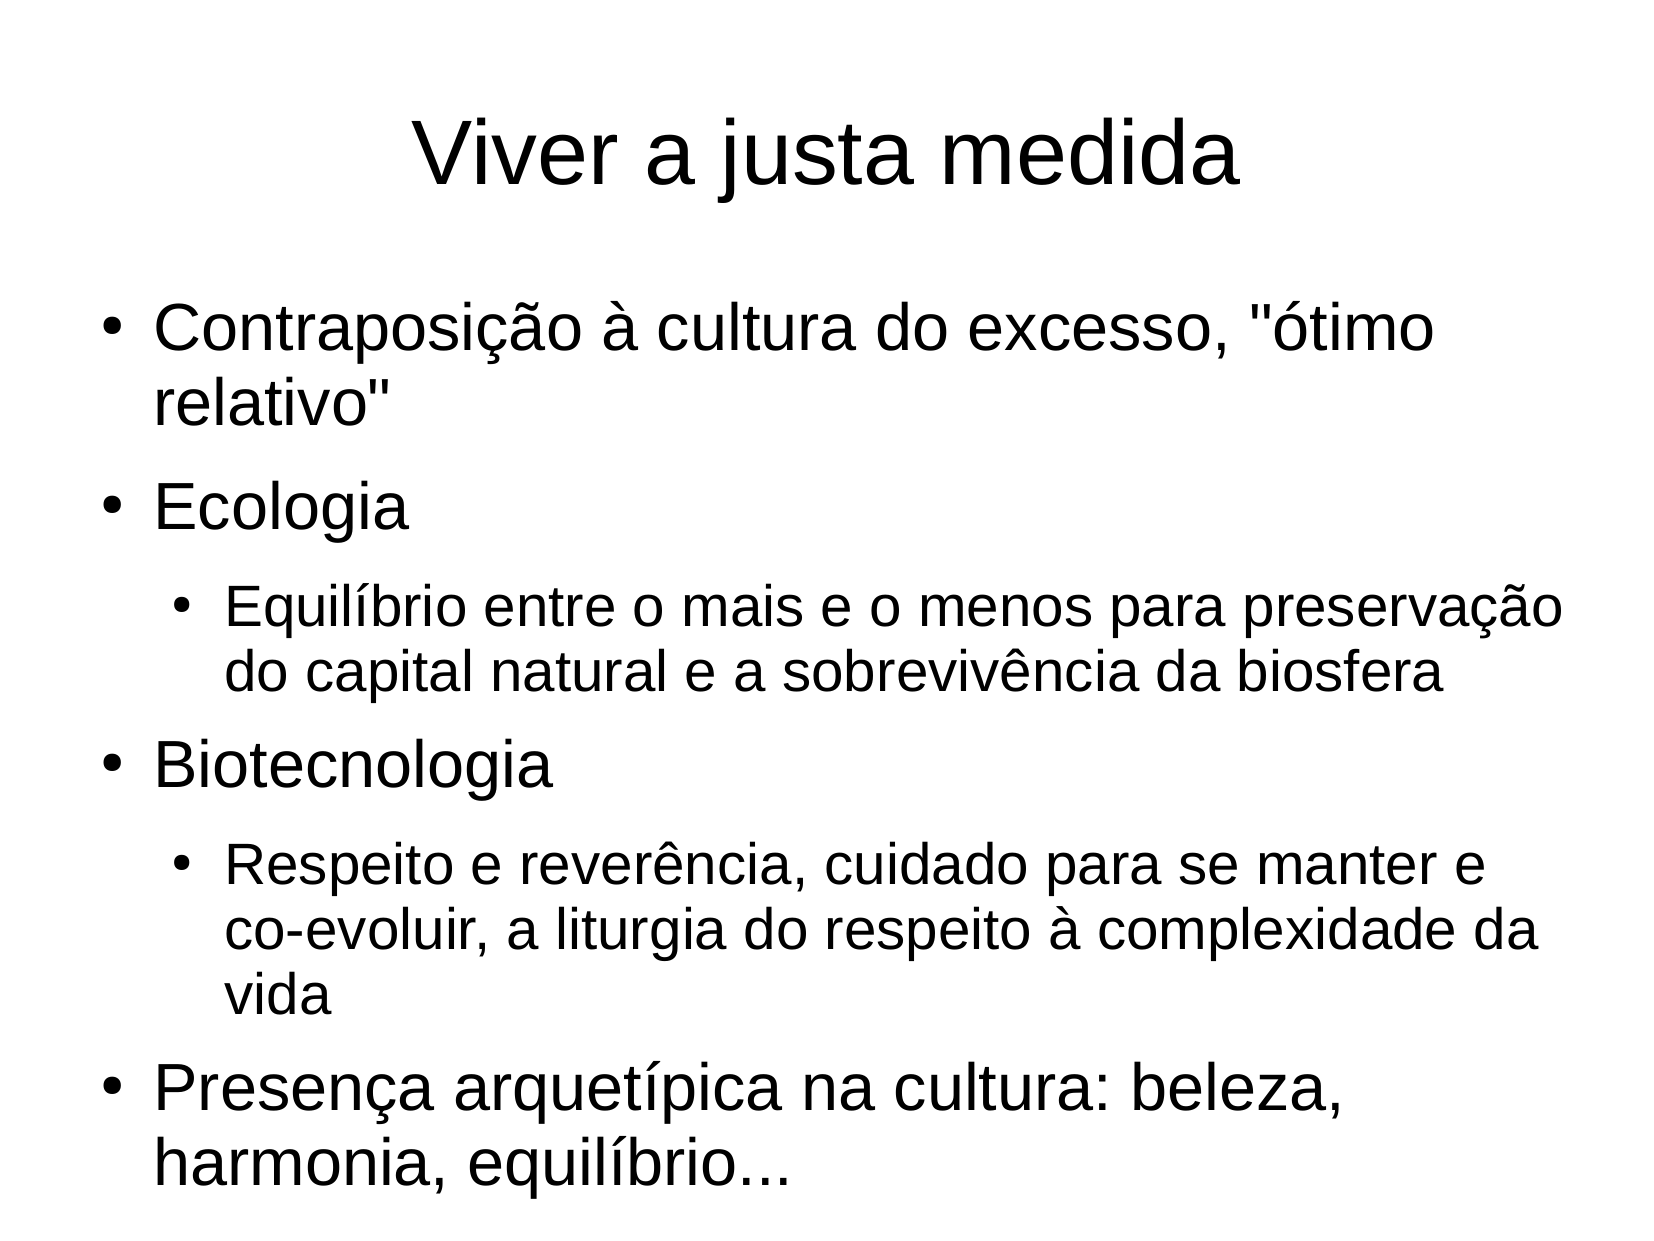

# Viver a justa medida
Contraposição à cultura do excesso, "ótimo relativo"
Ecologia
Equilíbrio entre o mais e o menos para preservação do capital natural e a sobrevivência da biosfera
Biotecnologia
Respeito e reverência, cuidado para se manter e co-evoluir, a liturgia do respeito à complexidade da vida
Presença arquetípica na cultura: beleza, harmonia, equilíbrio...